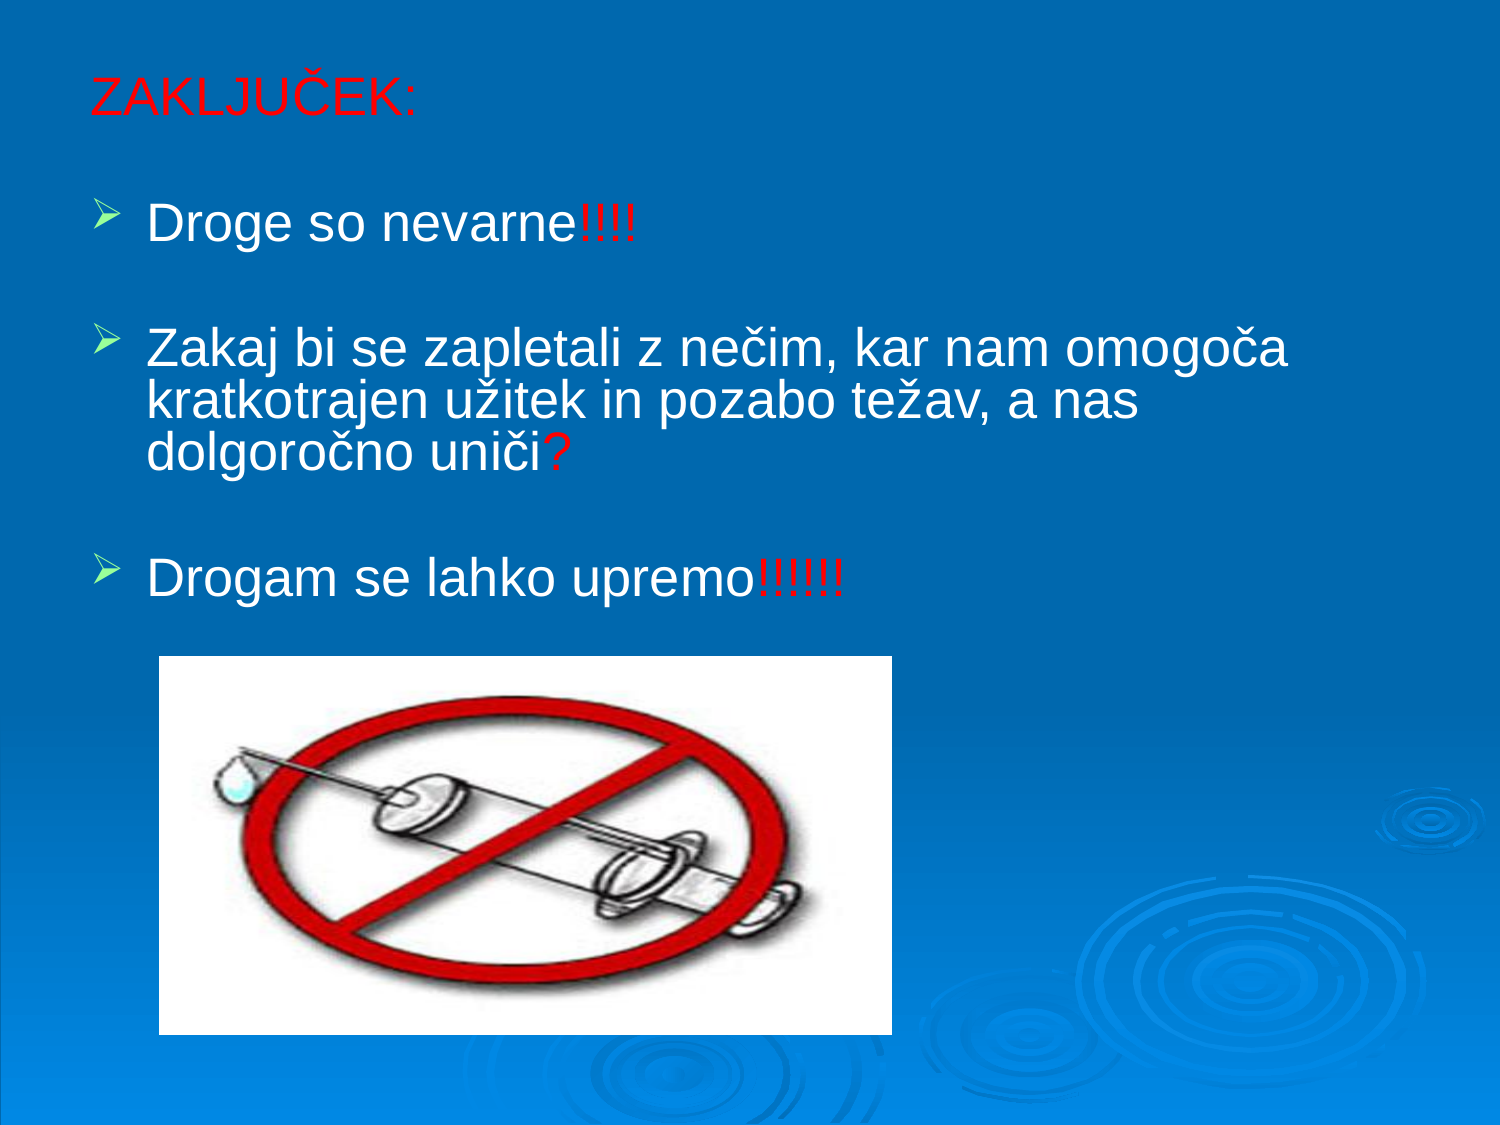

# ZAKLJUČEK:
Droge so nevarne!!!!
Zakaj bi se zapletali z nečim, kar nam omogoča kratkotrajen užitek in pozabo težav, a nas dolgoročno uniči?
Drogam se lahko upremo!!!!!!